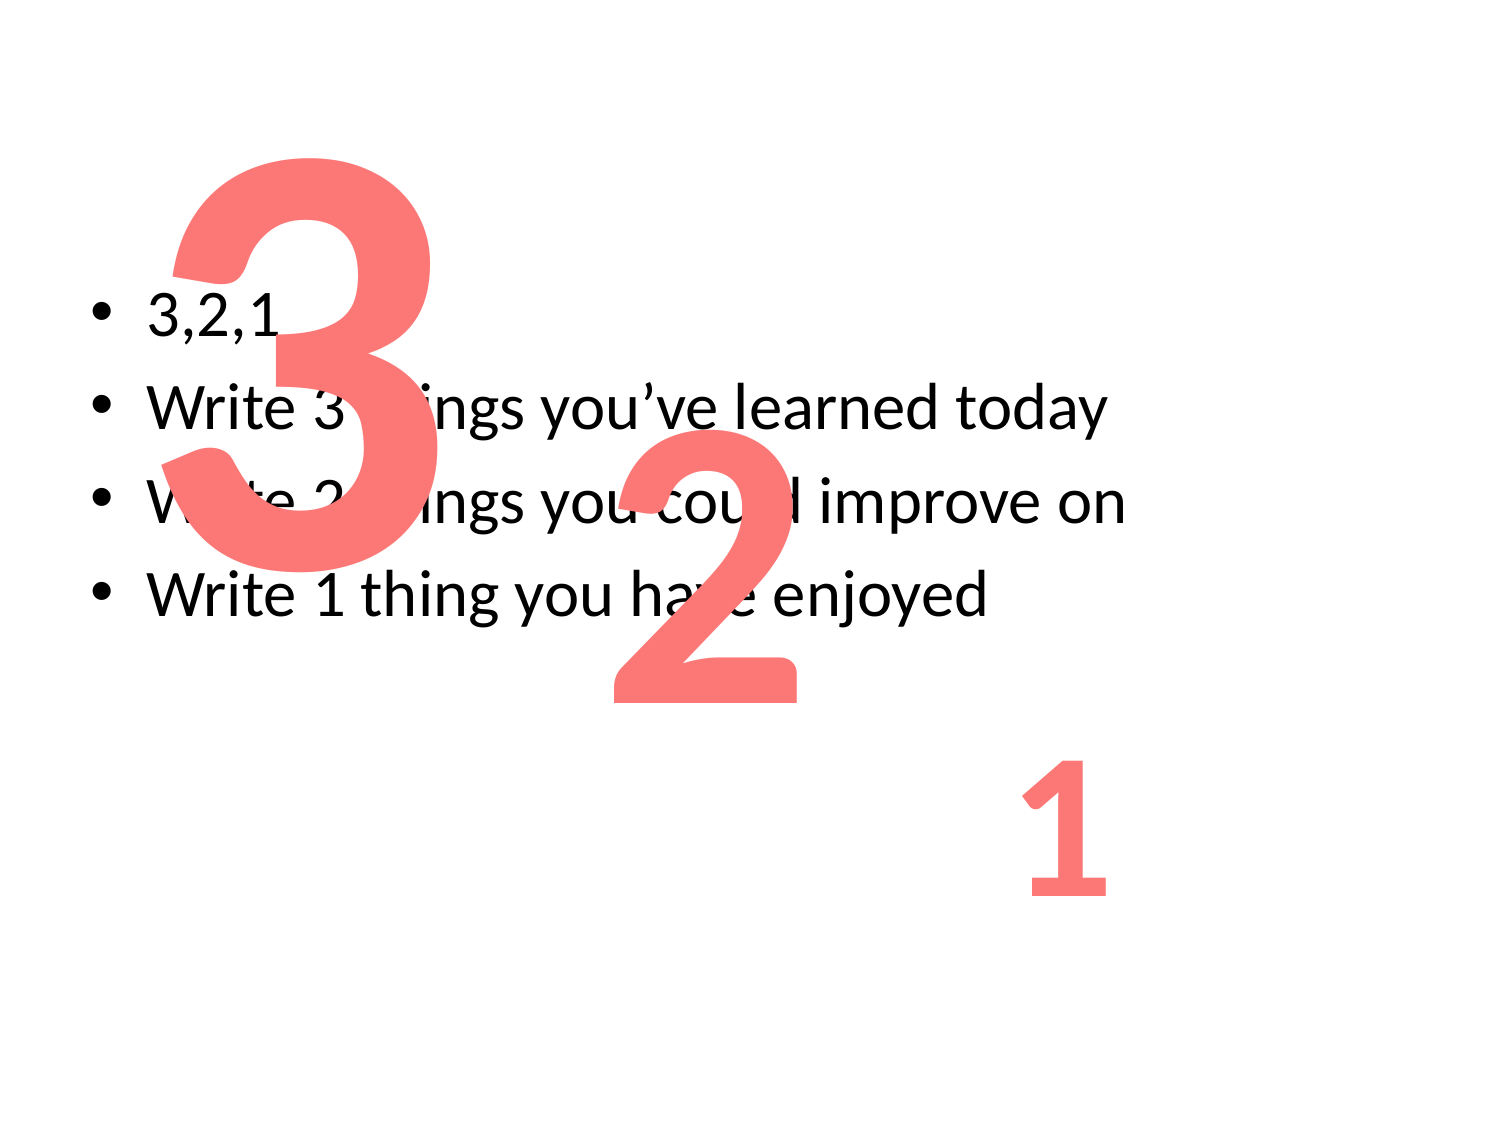

3
# 3,2,1
Write 3 things you’ve learned today
Write 2 things you could improve on
Write 1 thing you have enjoyed
2
1